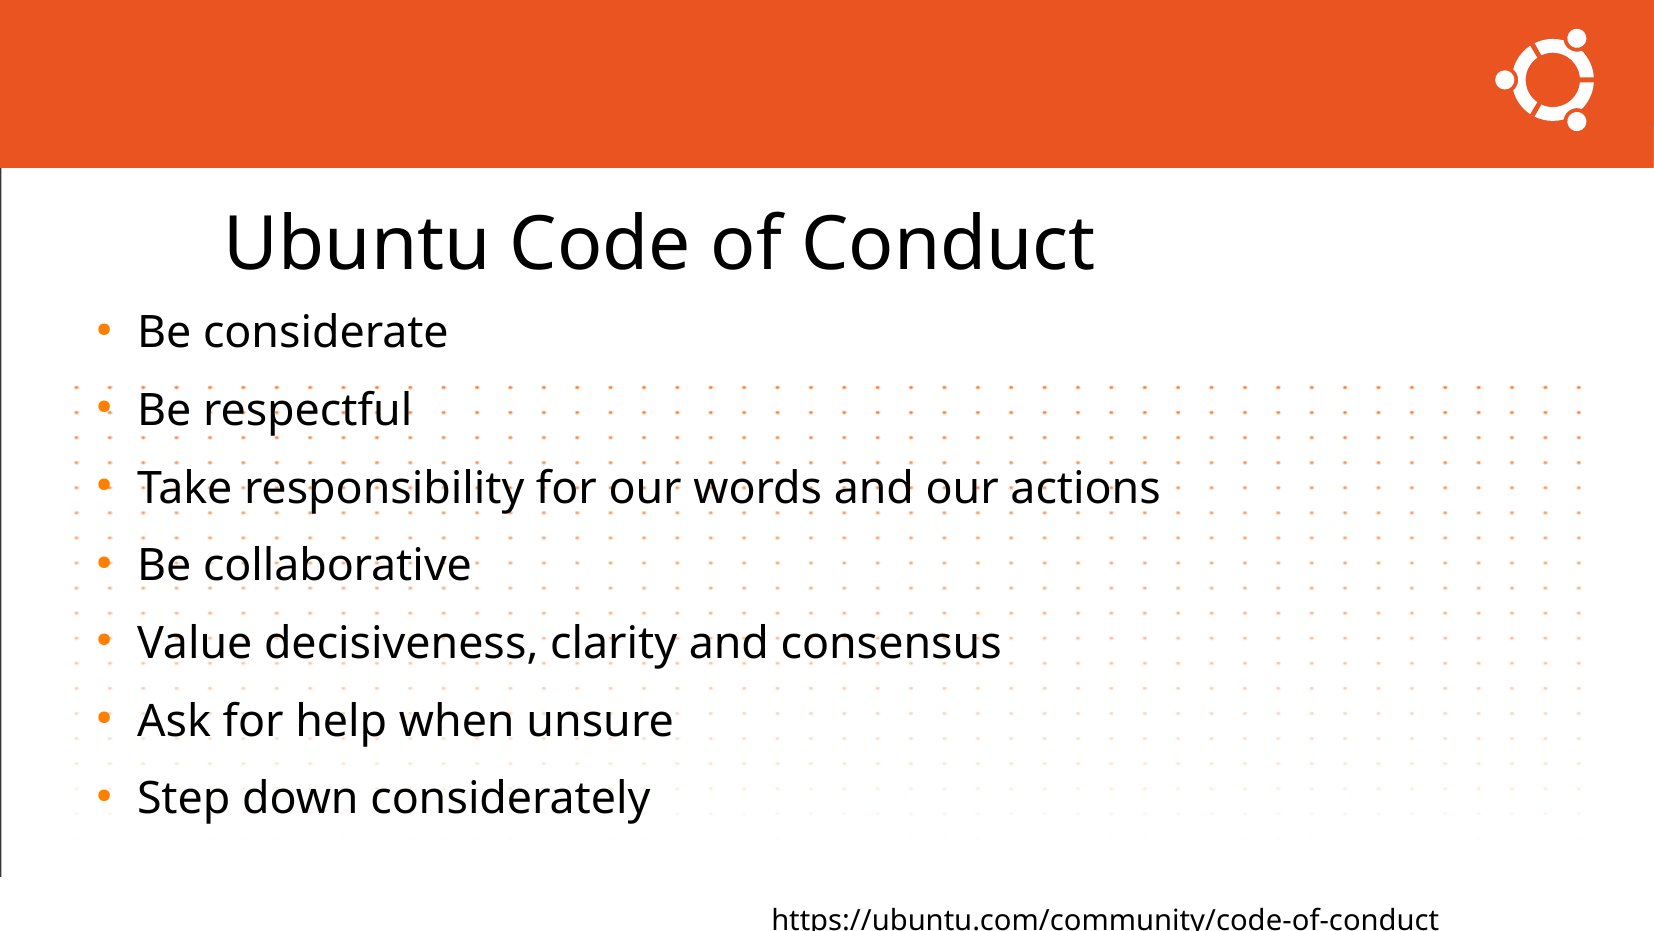

Ubuntu Code of Conduct
# Be considerate
Be respectful
Take responsibility for our words and our actions
Be collaborative
Value decisiveness, clarity and consensus
Ask for help when unsure
Step down considerately
https://ubuntu.com/community/code-of-conduct